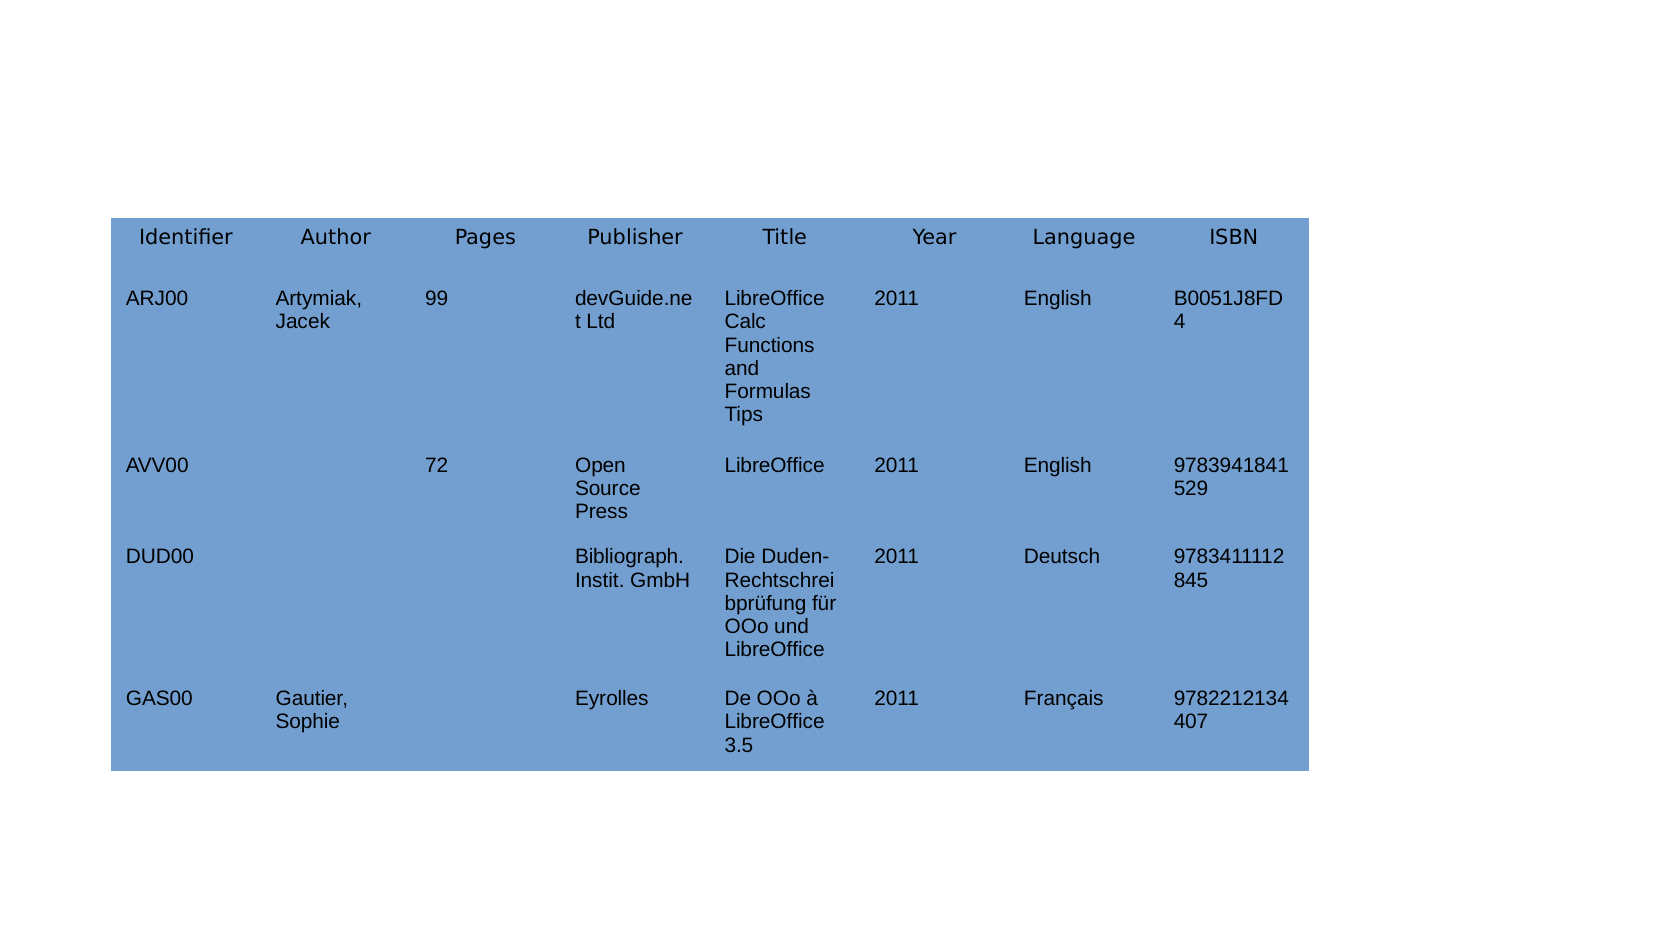

#
| Identifier | Author | Pages | Publisher | Title | Year | Language | ISBN |
| --- | --- | --- | --- | --- | --- | --- | --- |
| ARJ00 | Artymiak, Jacek | 99 | devGuide.net Ltd | LibreOffice Calc Functions and Formulas Tips | 2011 | English | B0051J8FD4 |
| AVV00 | | 72 | Open Source Press | LibreOffice | 2011 | English | 9783941841529 |
| DUD00 | | | Bibliograph. Instit. GmbH | Die Duden-Rechtschreibprüfung für OOo und LibreOffice | 2011 | Deutsch | 9783411112845 |
| GAS00 | Gautier, Sophie | | Eyrolles | De OOo à LibreOffice 3.5 | 2011 | Français | 9782212134407 |